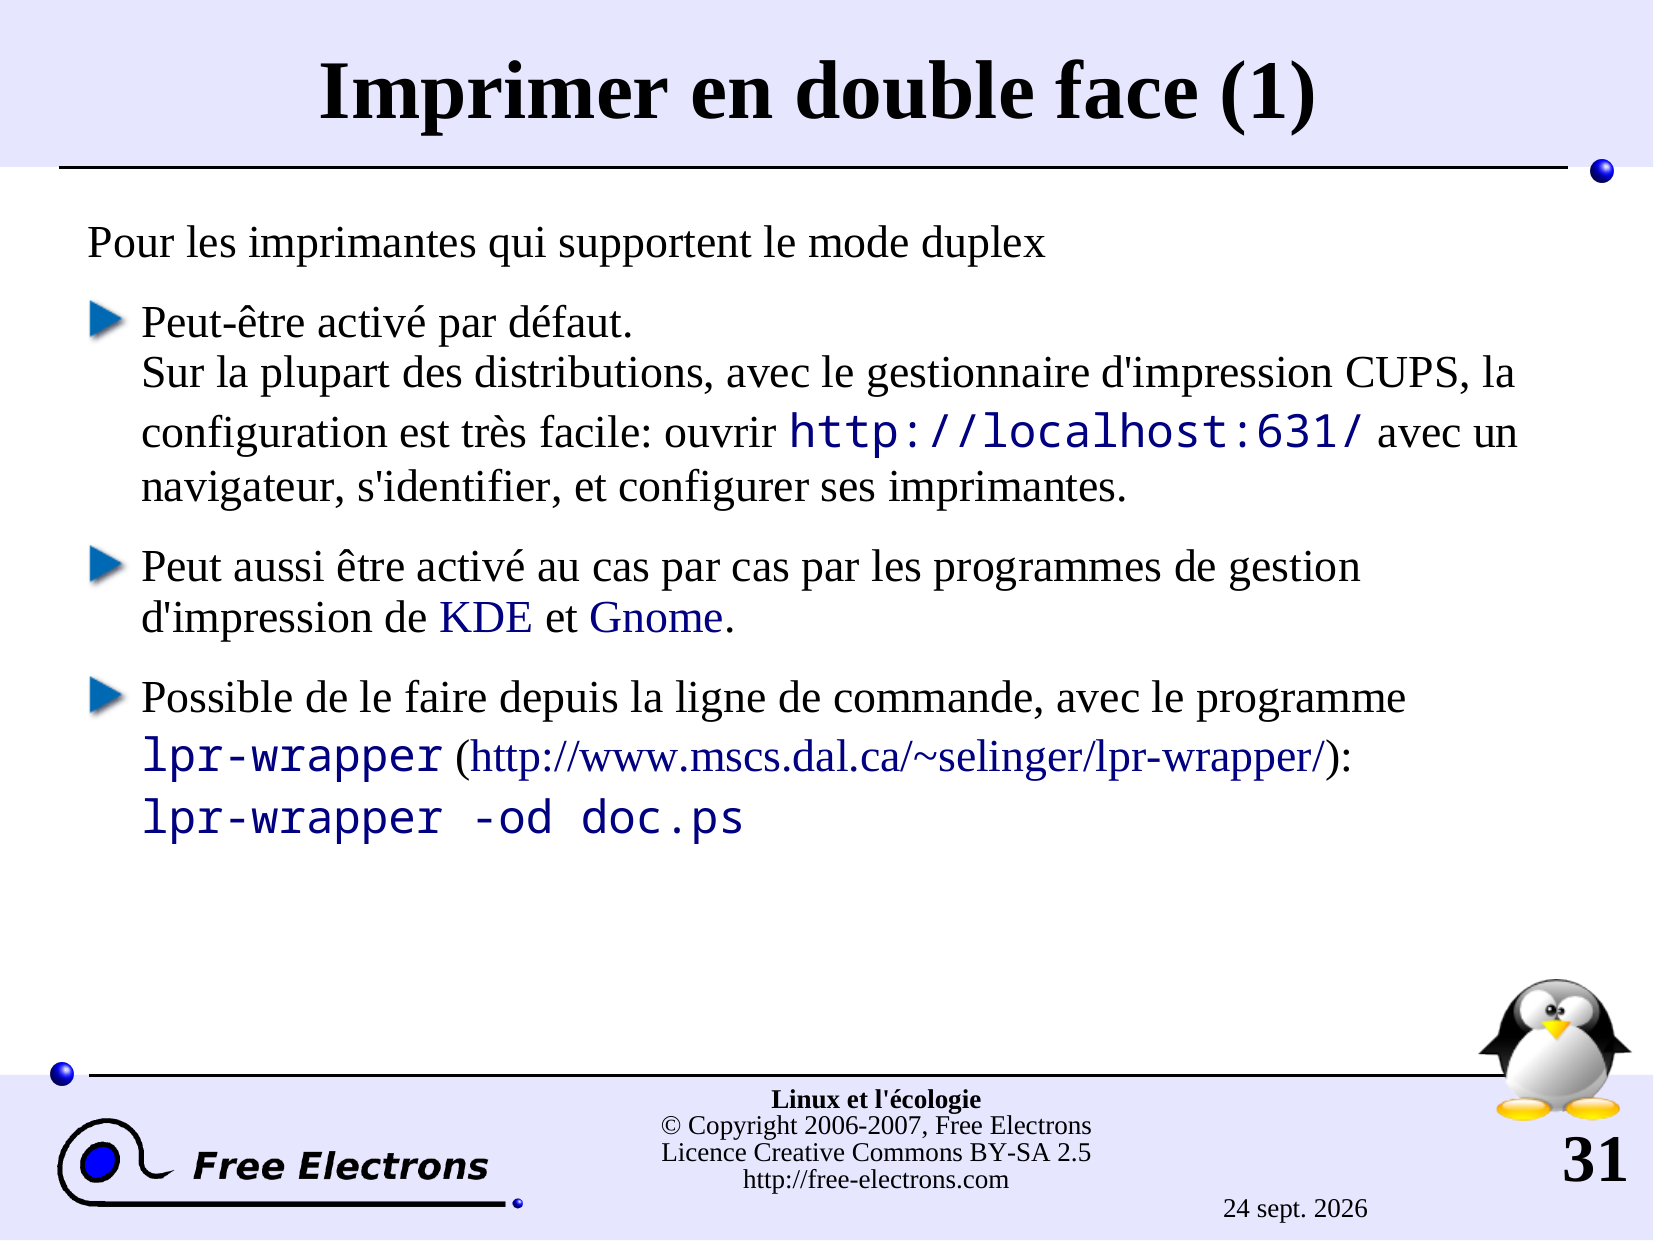

# Imprimer en double face (1)
Pour les imprimantes qui supportent le mode duplex
Peut-être activé par défaut.
Sur la plupart des distributions, avec le gestionnaire d'impression CUPS, la configuration est très facile: ouvrir http://localhost:631/ avec un navigateur, s'identifier, et configurer ses imprimantes.
Peut aussi être activé au cas par cas par les programmes de gestion d'impression de KDE et Gnome.
Possible de le faire depuis la ligne de commande, avec le programme
lpr-wrapper (http://www.mscs.dal.ca/~selinger/lpr-wrapper/):
lpr-wrapper -od doc.ps